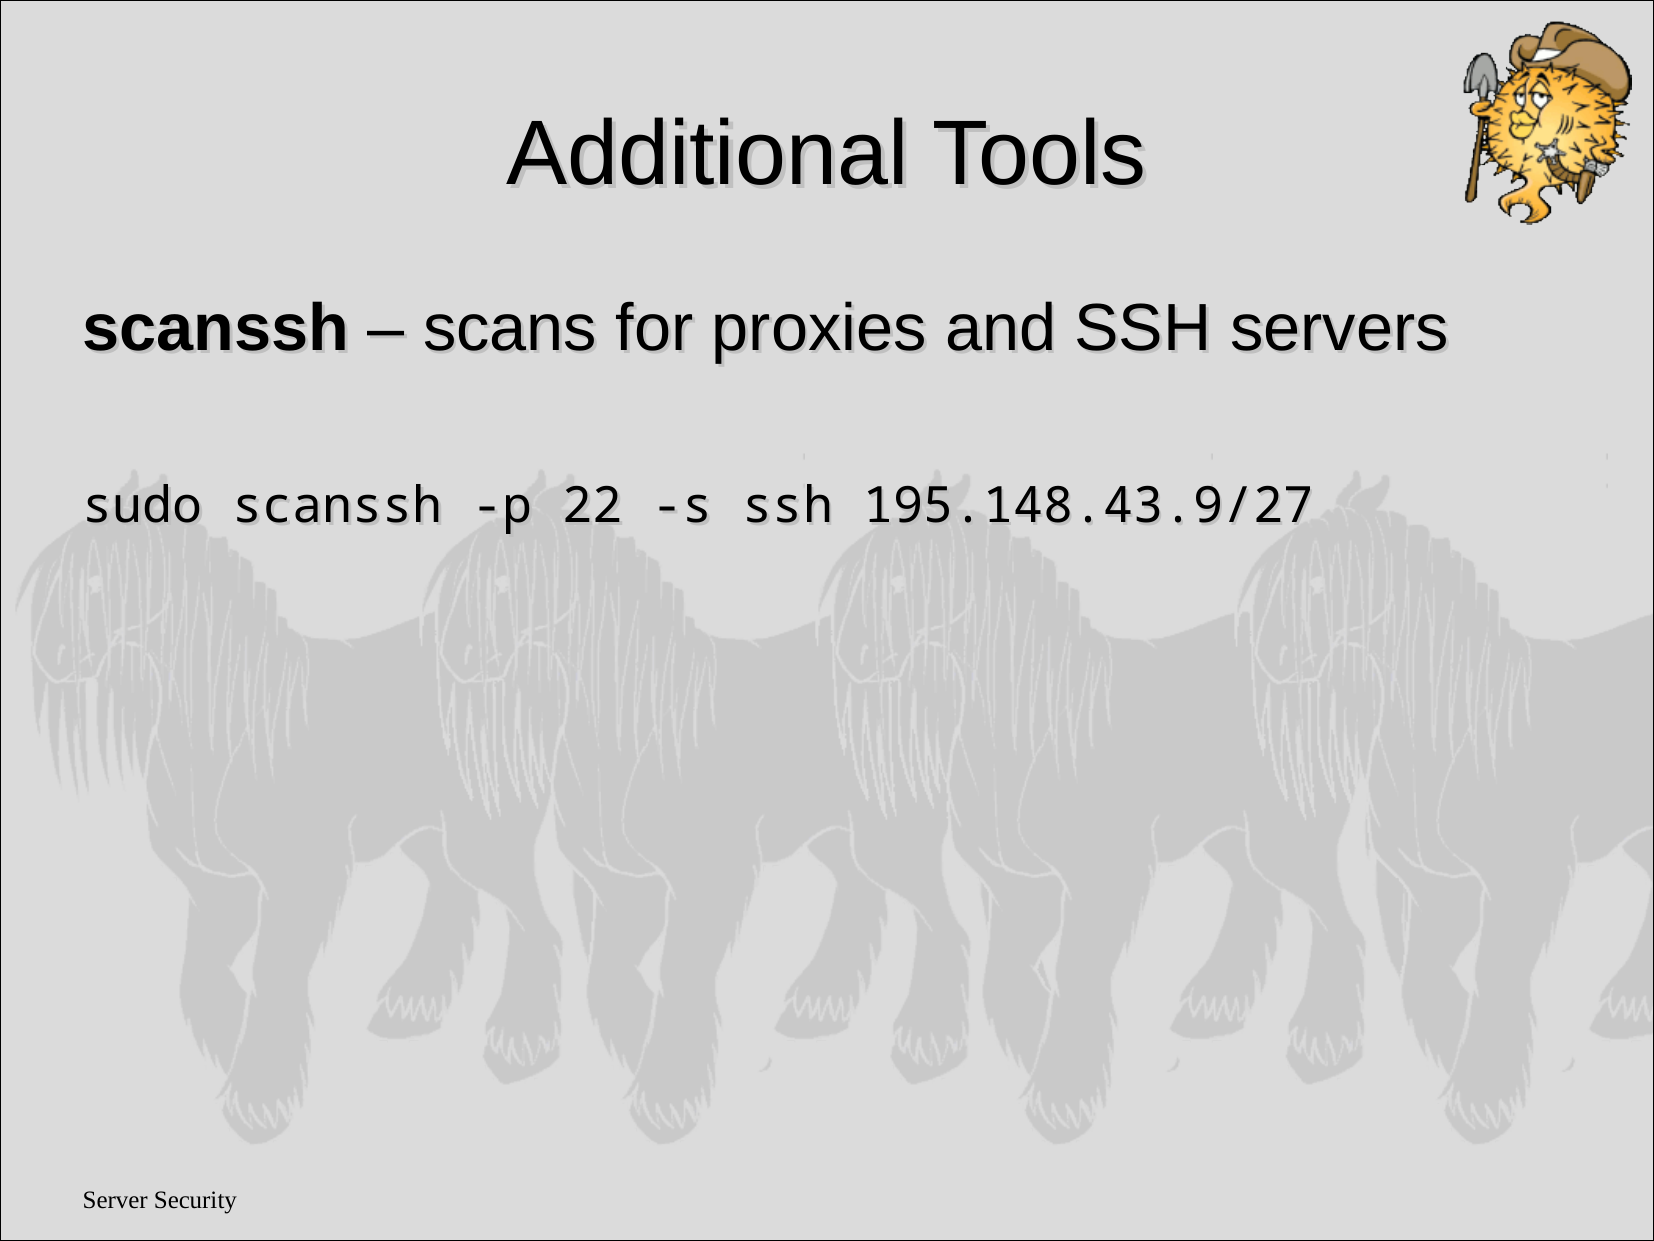

# Additional Tools
scanssh – scans for proxies and SSH servers
sudo scanssh -p 22 -s ssh 195.148.43.9/27